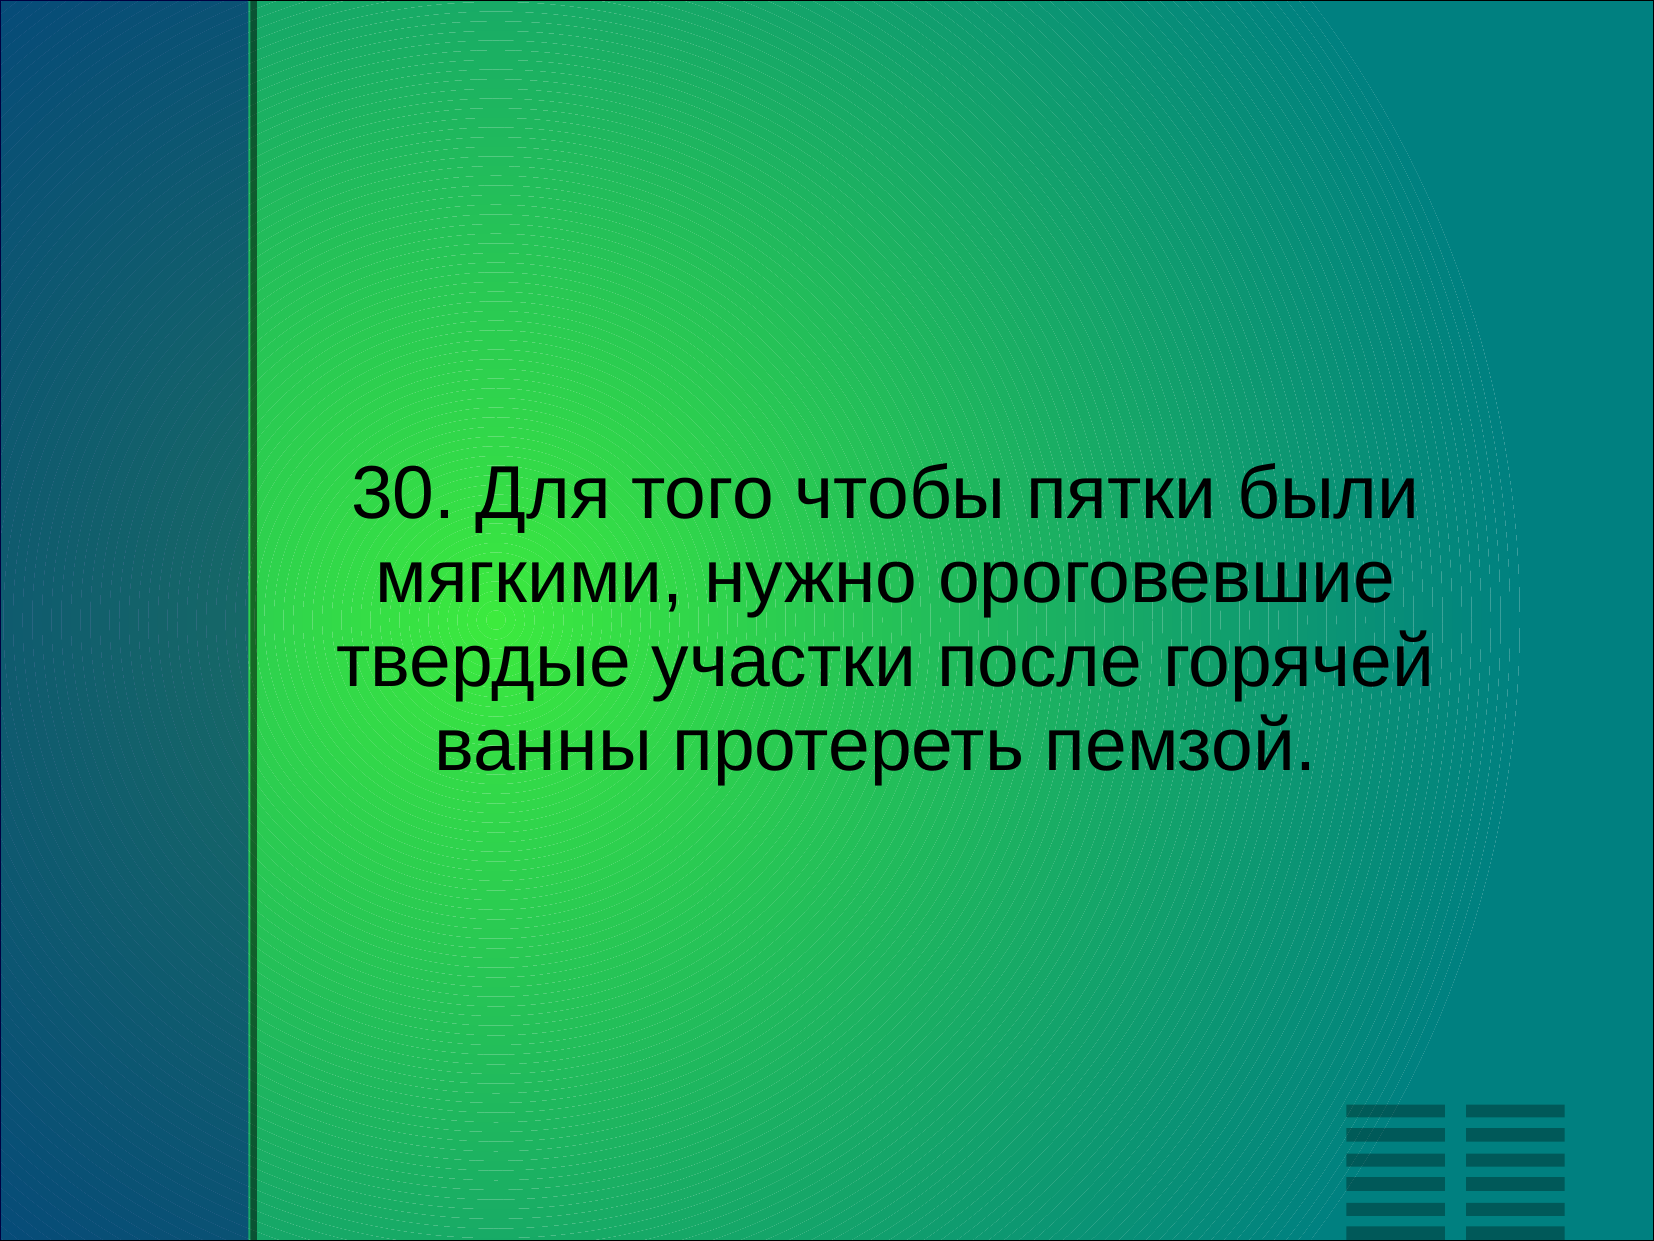

#
30. Для того чтобы пятки были мягкими, нужно ороговевшие твердые участки после горячей ванны протереть пемзой.